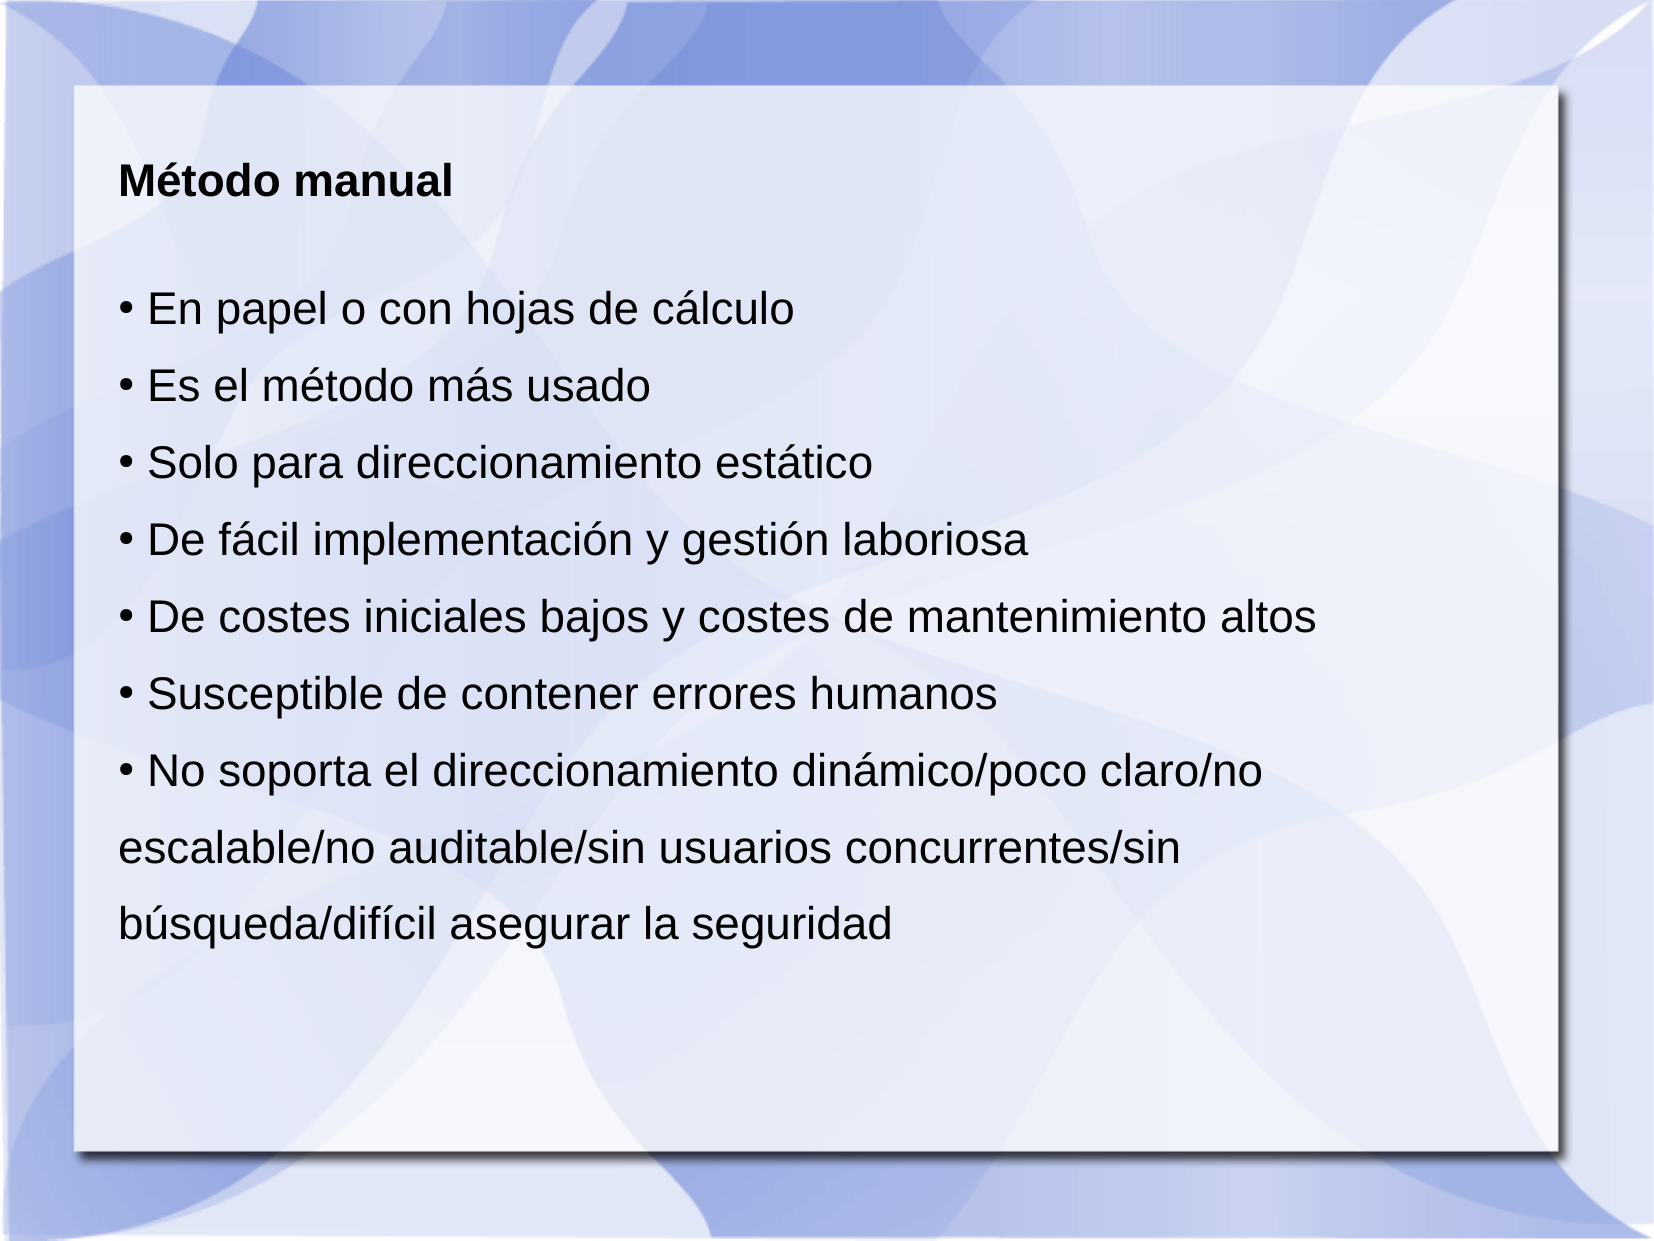

# Método manual
 En papel o con hojas de cálculo
 Es el método más usado
 Solo para direccionamiento estático
 De fácil implementación y gestión laboriosa
 De costes iniciales bajos y costes de mantenimiento altos
 Susceptible de contener errores humanos
 No soporta el direccionamiento dinámico/poco claro/no escalable/no auditable/sin usuarios concurrentes/sin búsqueda/difícil asegurar la seguridad